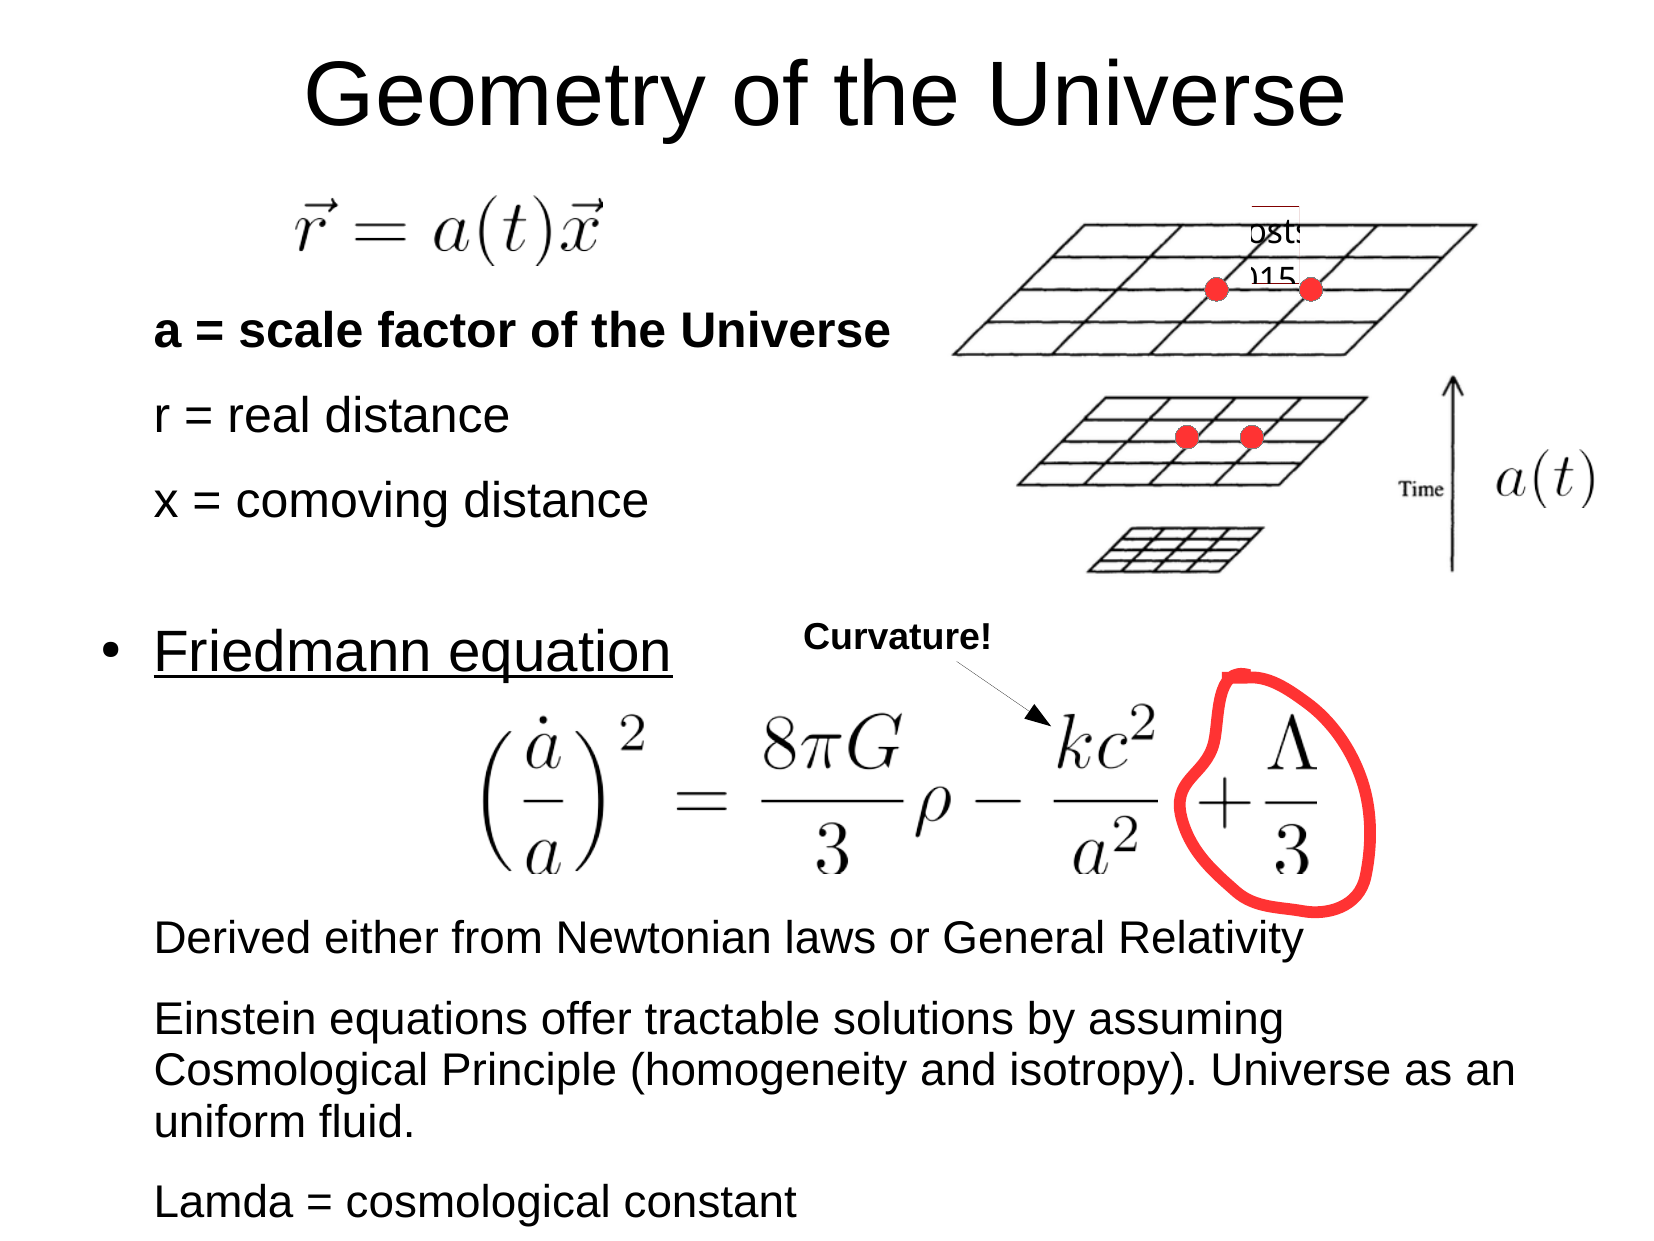

# Geometry of the Universe
a = scale factor of the Universe
r = real distance
x = comoving distance
Friedmann equation
Derived either from Newtonian laws or General Relativity
Einstein equations offer tractable solutions by assuming Cosmological Principle (homogeneity and isotropy). Universe as an uniform fluid.
Lamda = cosmological constant
Curvature!